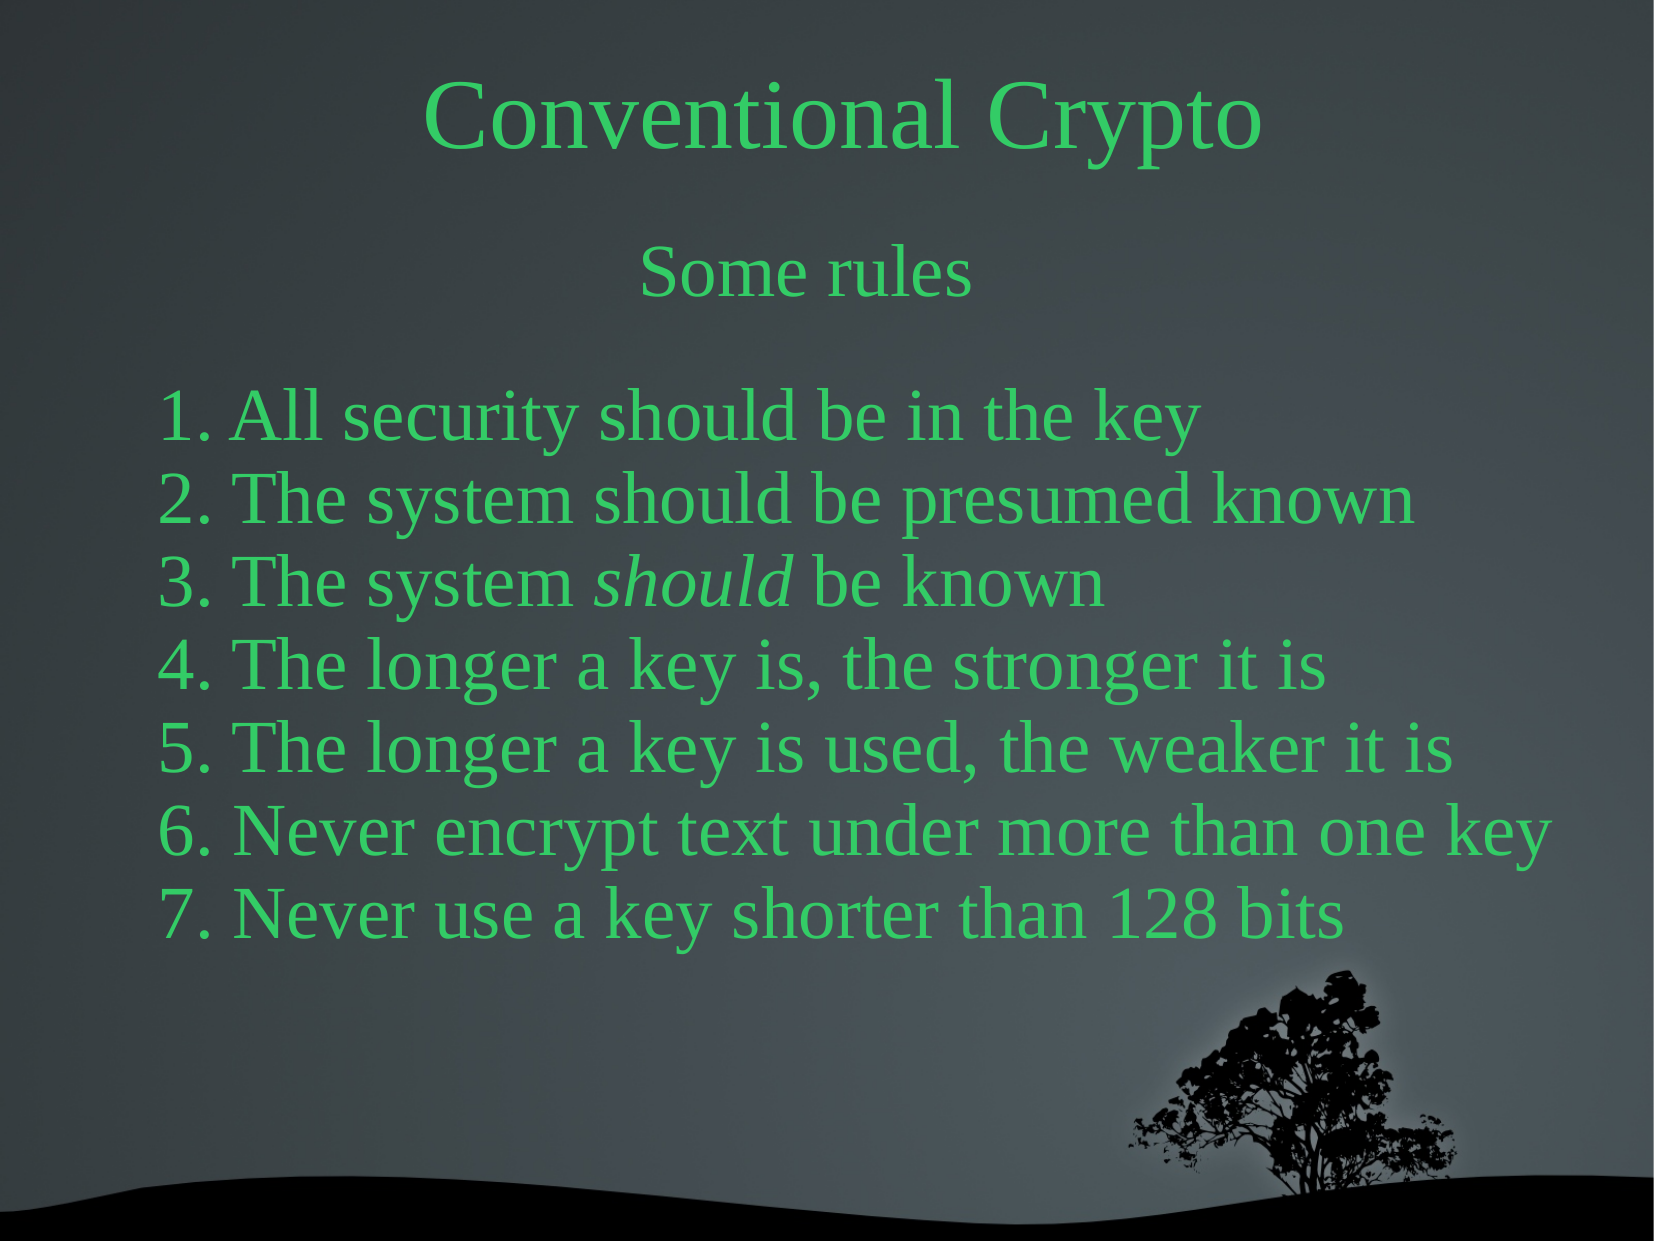

Conventional Crypto
Some rules
1. All security should be in the key
2. The system should be presumed known
3. The system should be known
4. The longer a key is, the stronger it is
5. The longer a key is used, the weaker it is
6. Never encrypt text under more than one key
7. Never use a key shorter than 128 bits